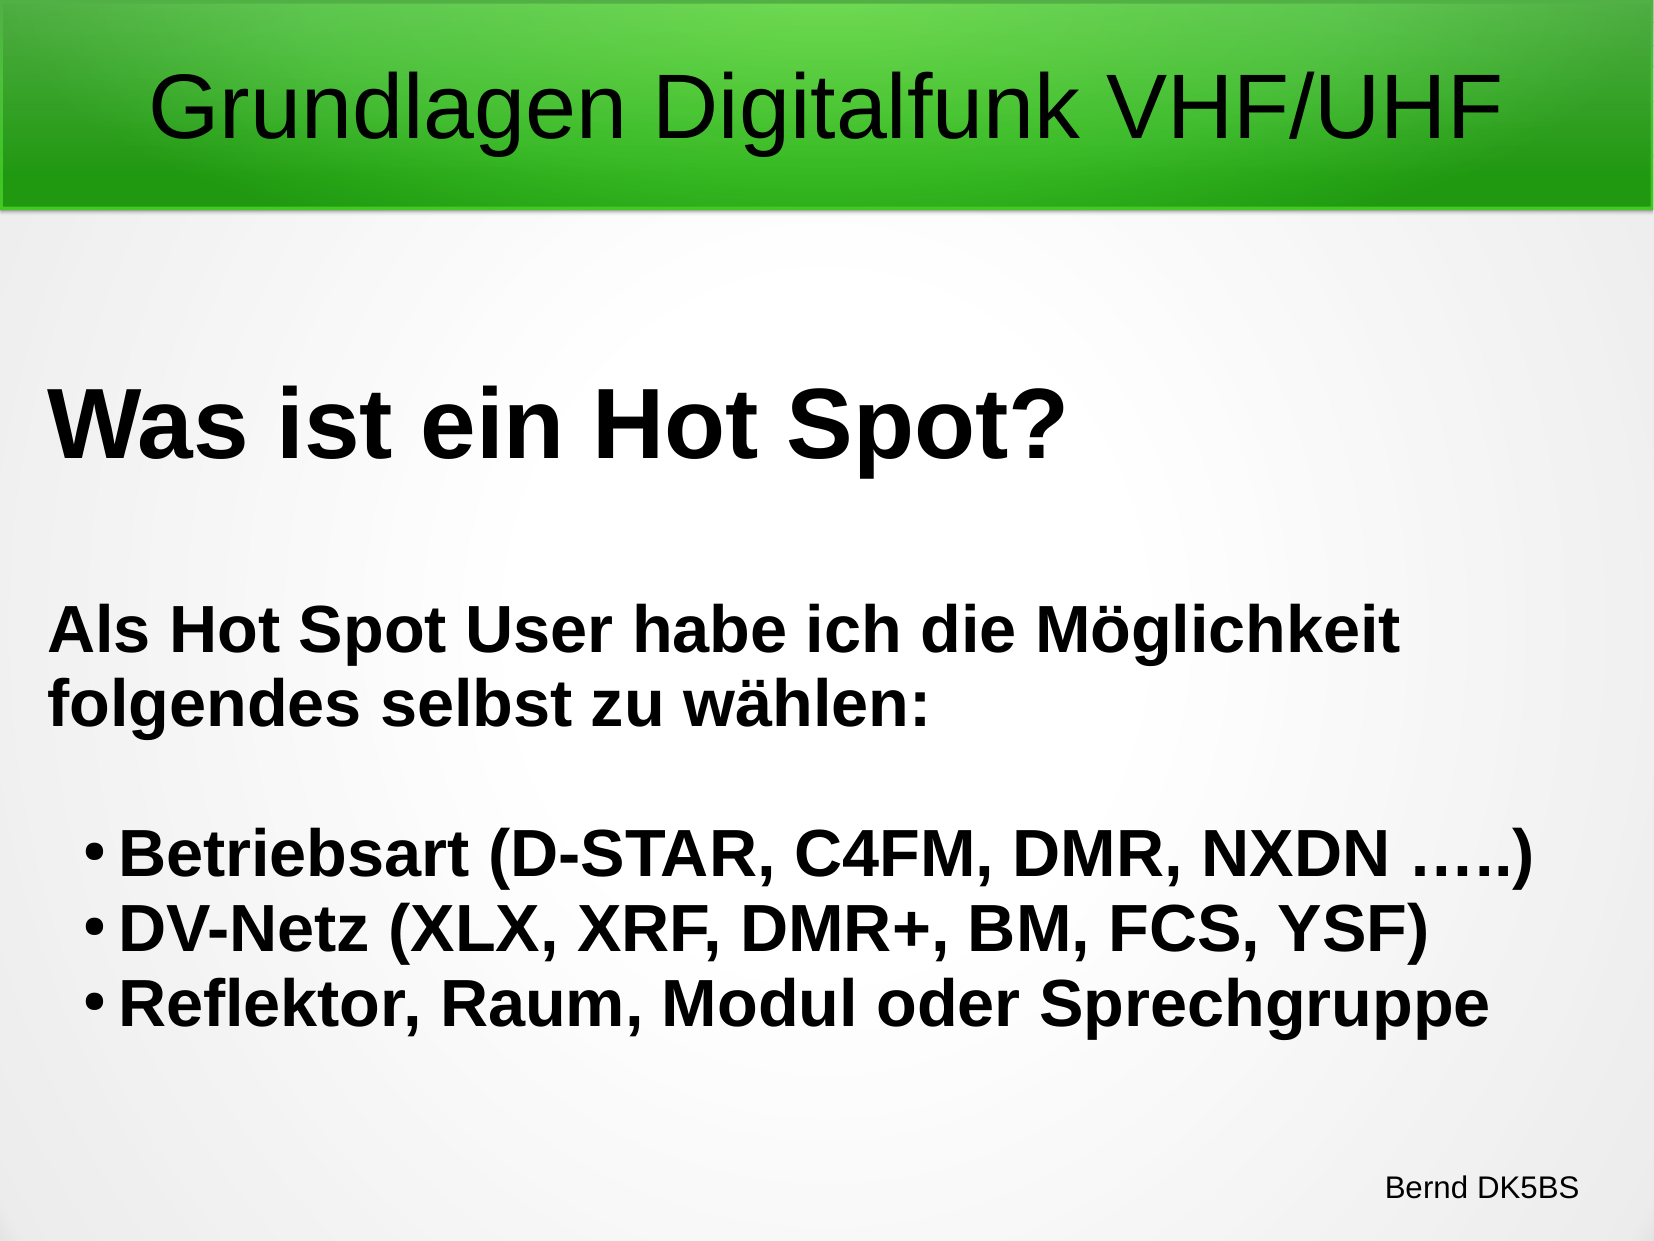

# Grundlagen Digitalfunk VHF/UHF
Was ist ein Hot Spot?
Als Hot Spot User habe ich die Möglichkeit folgendes selbst zu wählen:
Betriebsart (D-STAR, C4FM, DMR, NXDN …..)
DV-Netz (XLX, XRF, DMR+, BM, FCS, YSF)
Reflektor, Raum, Modul oder Sprechgruppe
Bernd DK5BS